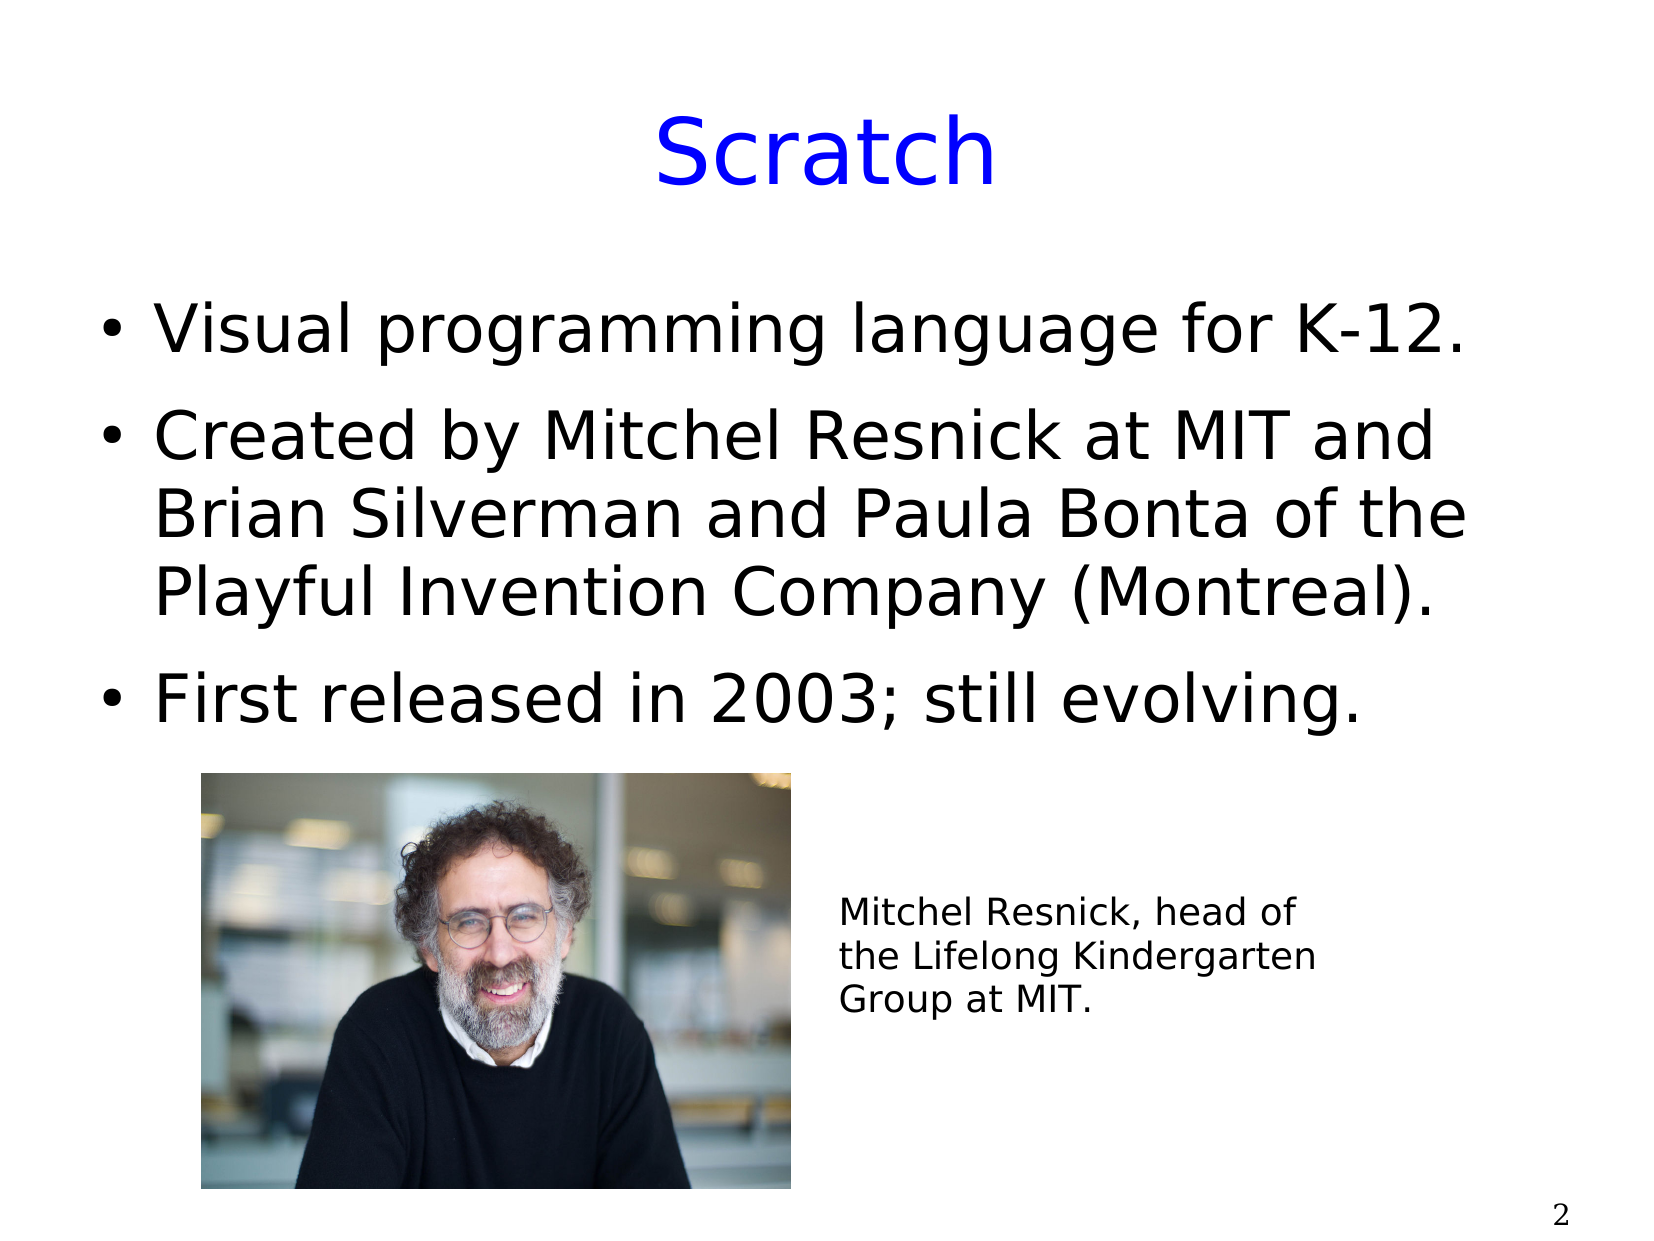

# Scratch
Visual programming language for K-12.
Created by Mitchel Resnick at MIT and Brian Silverman and Paula Bonta of the Playful Invention Company (Montreal).
First released in 2003; still evolving.
Mitchel Resnick, head of the Lifelong Kindergarten Group at MIT.
2